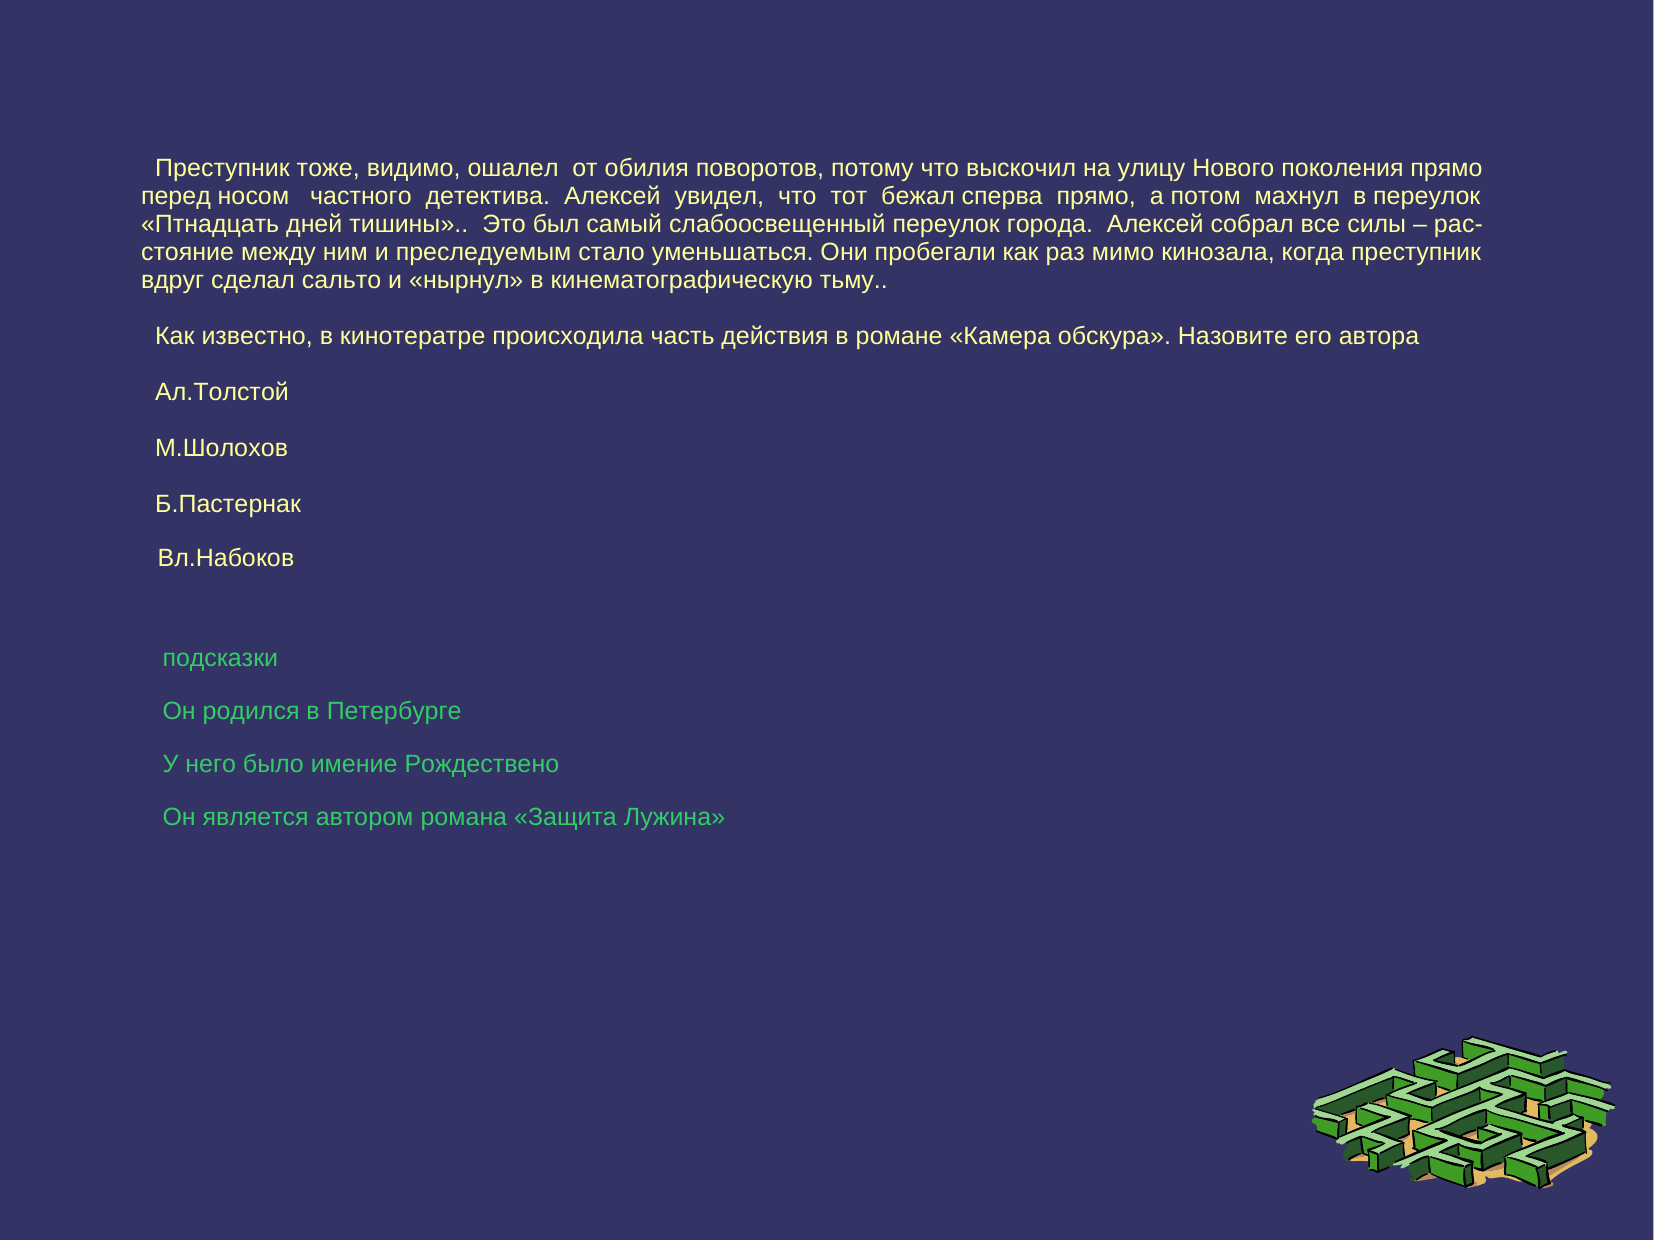

Преступник тоже, видимо, ошалел от обилия поворотов, потому что выскочил на улицу Нового поколения прямо перед носом частного детектива. Алексей увидел, что тот бежал сперва прямо, а потом махнул в переулок «Птнадцать дней тишины».. Это был самый слабоосвещенный переулок города. Алексей собрал все силы – рас-
стояние между ним и преследуемым стало уменьшаться. Они пробегали как раз мимо кинозала, когда преступник вдруг сделал сальто и «нырнул» в кинематографическую тьму..
 Как известно, в кинотератре происходила часть действия в романе «Камера обскура». Назовите его автора
 Ал.Толстой
 М.Шолохов
 Б.Пастернак
 Вл.Набоков
подсказки
Он родился в Петербурге
У него было имение Рождествено
Он является автором романа «Защита Лужина»